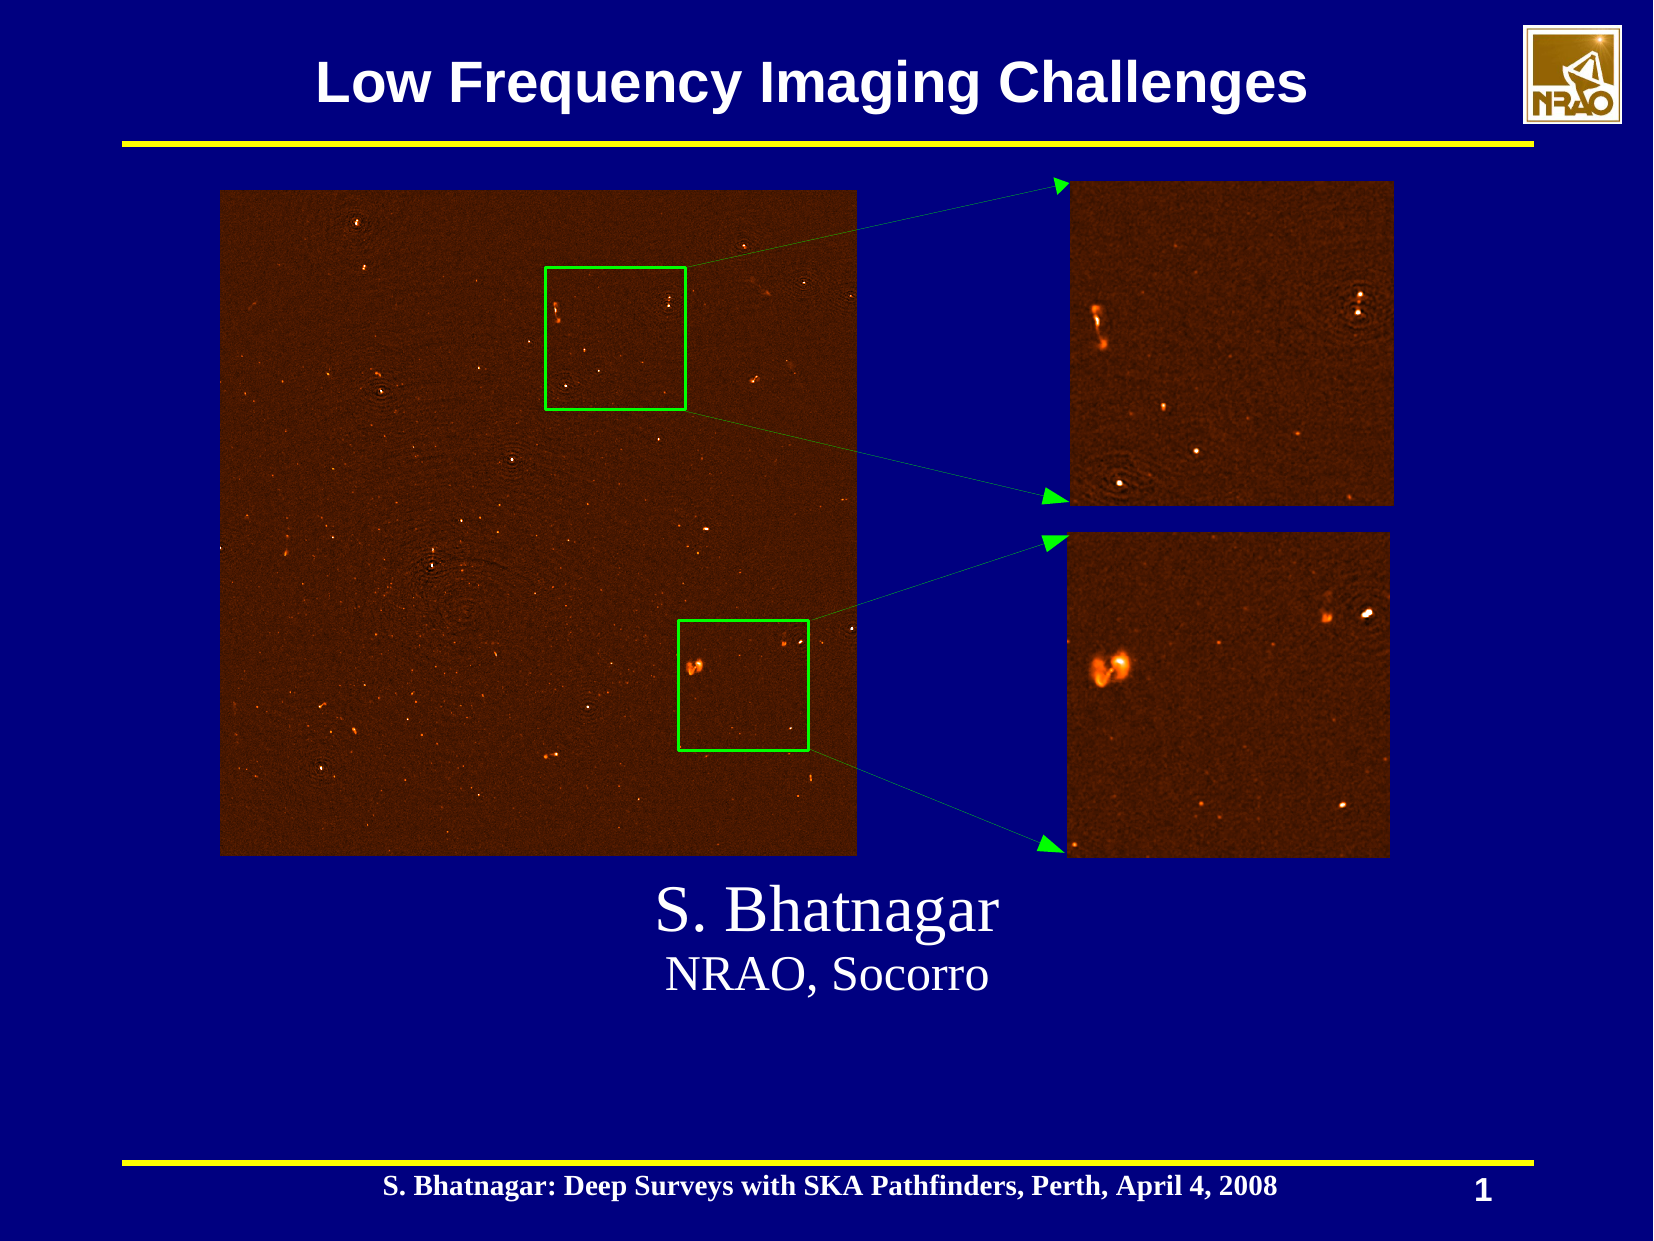

# Low Frequency Imaging Challenges
S. Bhatnagar
NRAO, Socorro